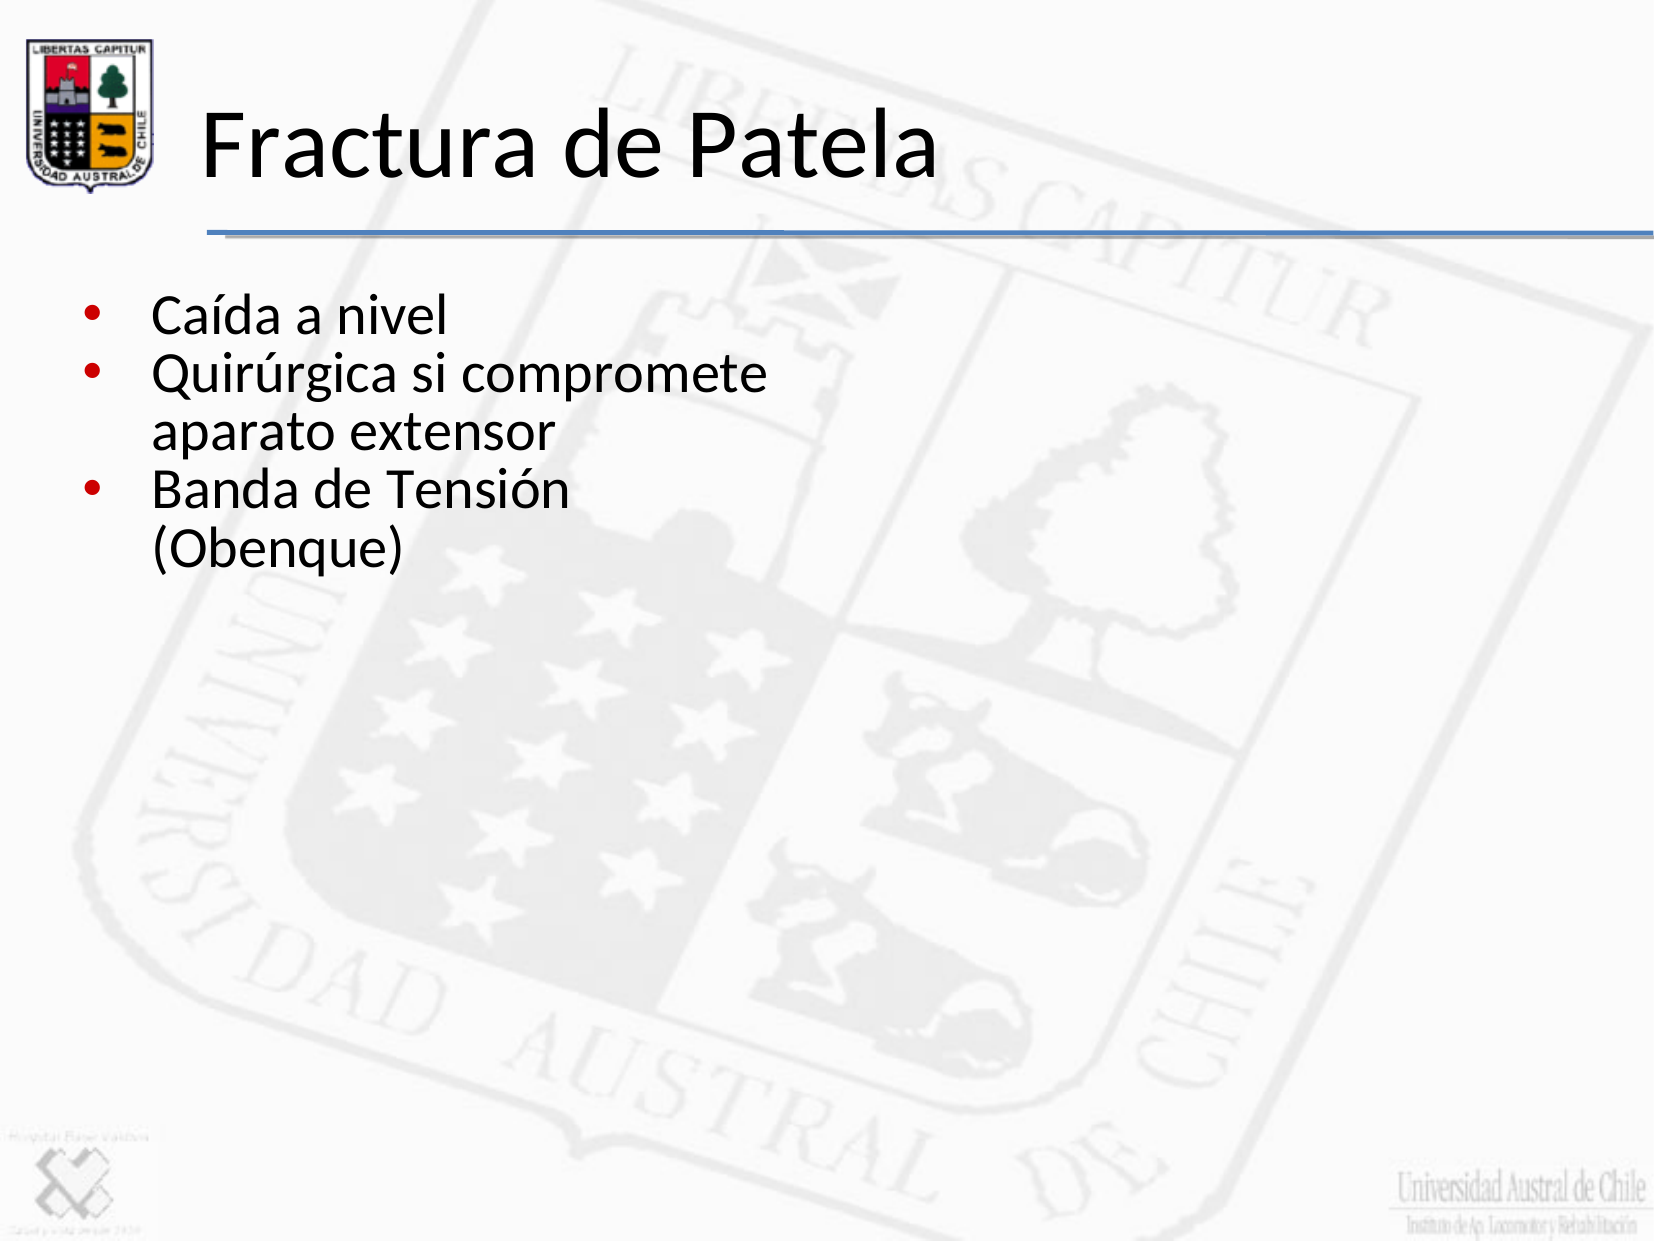

# Fractura de Patela
Caída a nivel
Quirúrgica si compromete aparato extensor
Banda de Tensión (Obenque)